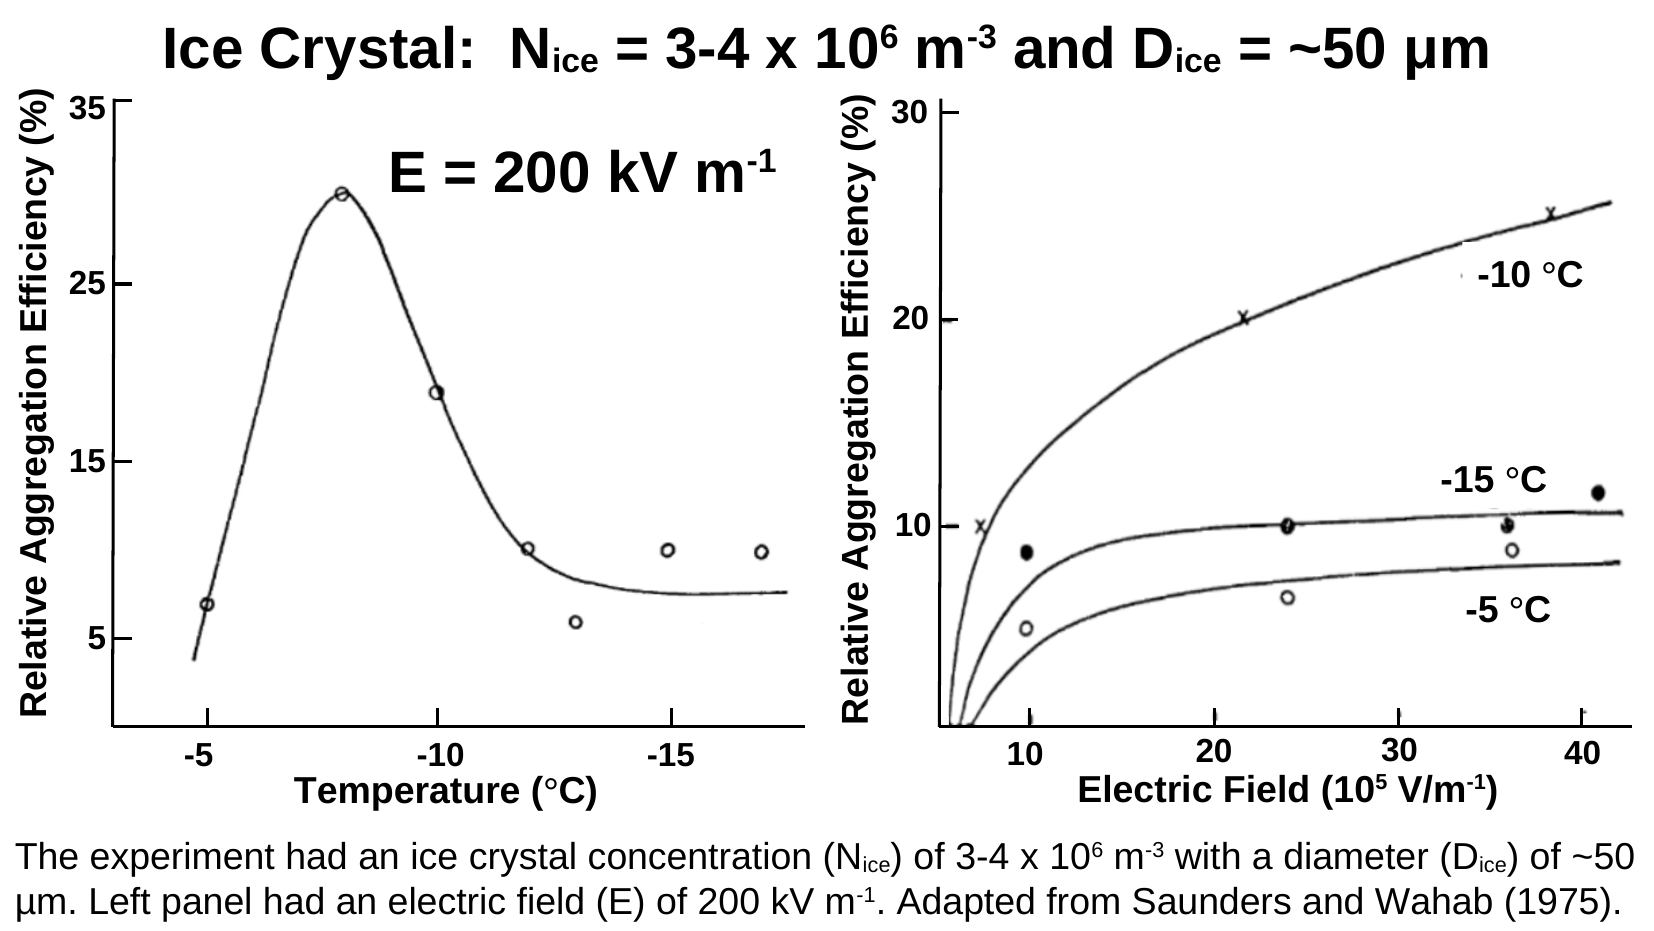

# Ice Crystal: Nice = 3-4 x 106 m-3 and Dice = ~50 μm
35
30
E = 200 kV m-1
-10 °C
25
20
Relative Aggregation Efficiency (%)
Relative Aggregation Efficiency (%)
15
-15 °C
-15 °C
10
-5 °C
 5
30
10
20
-5
-10
-15
40
Electric Field (105 V/m-1)
Temperature (°C)
The experiment had an ice crystal concentration (Nice) of 3-4 x 106 m-3 with a diameter (Dice) of ~50 µm. Left panel had an electric field (E) of 200 kV m-1. Adapted from Saunders and Wahab (1975).